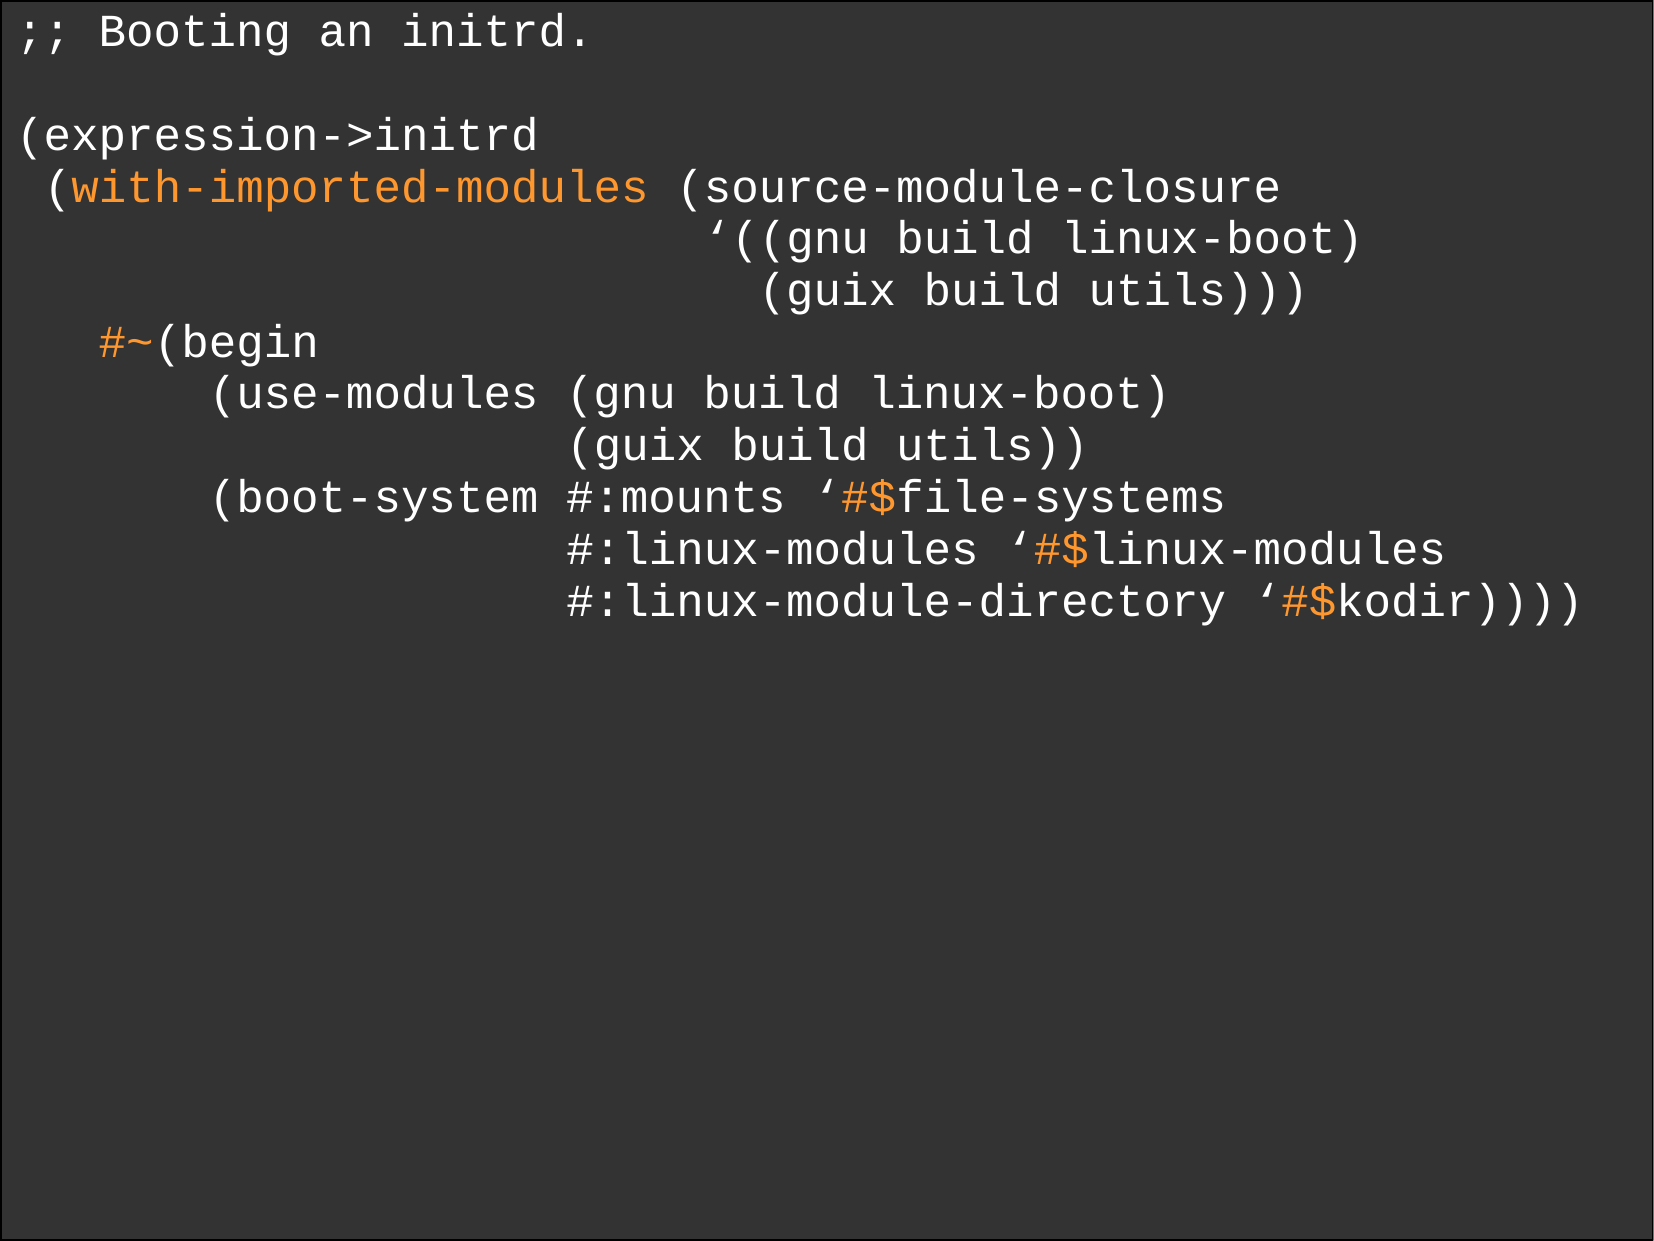

;; Booting an initrd.
(expression->initrd
 (with-imported-modules (source-module-closure
 ‘((gnu build linux-boot)
 (guix build utils)))
 #~(begin
 (use-modules (gnu build linux-boot)
 (guix build utils))
 (boot-system #:mounts ‘#$file-systems
 #:linux-modules ‘#$linux-modules
 #:linux-module-directory ‘#$kodir))))
# Real Example: initrd
20